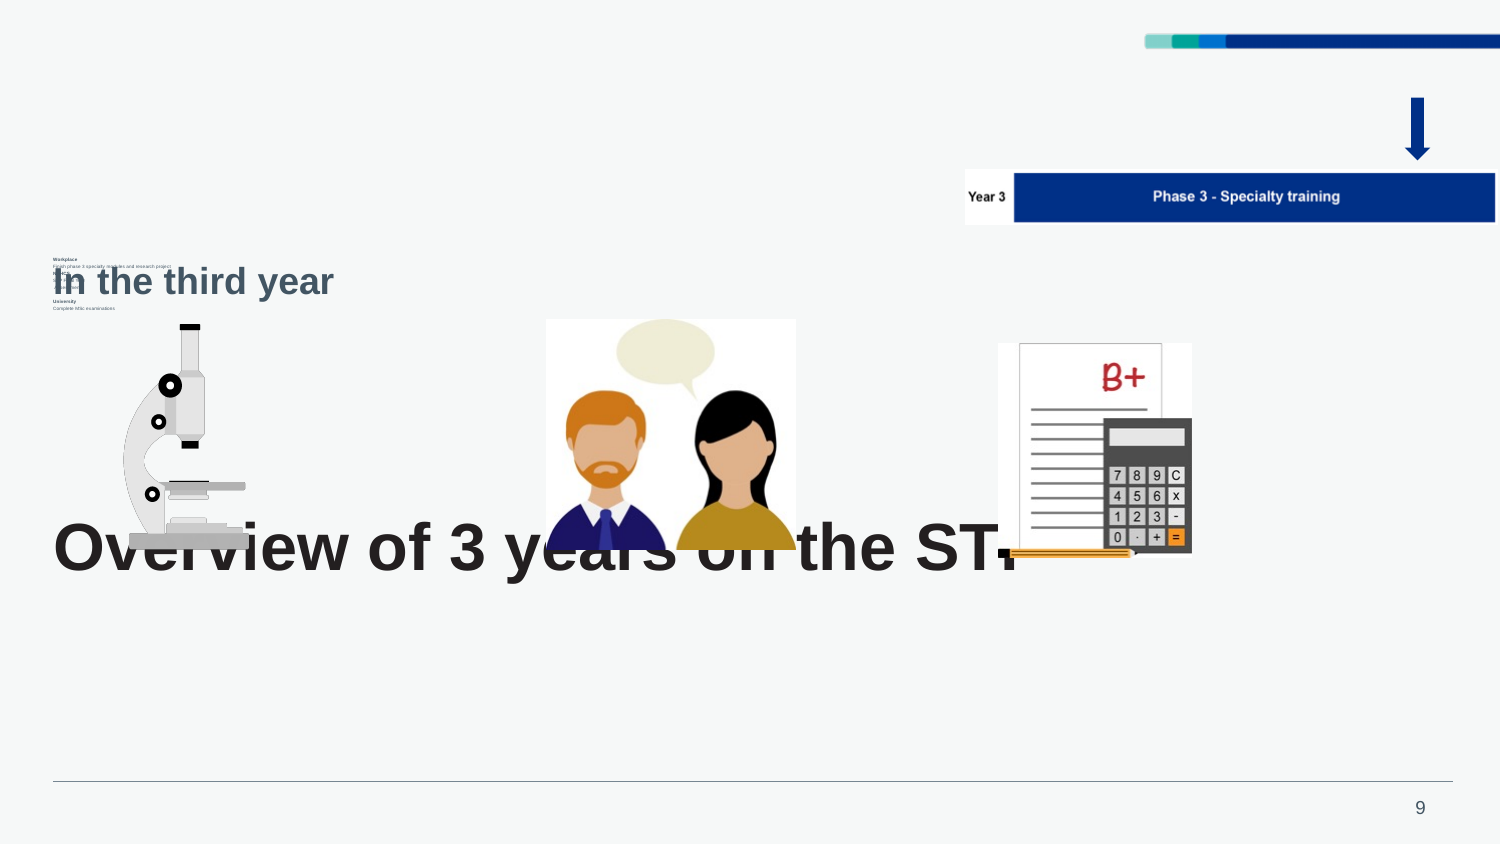

# Workplace
Finish phase 3 specialty modules and research project
NSHCS
STP Final Year
 Assessment
University
Complete MSc examinations
In the third year
Overview of 3 years on the STP